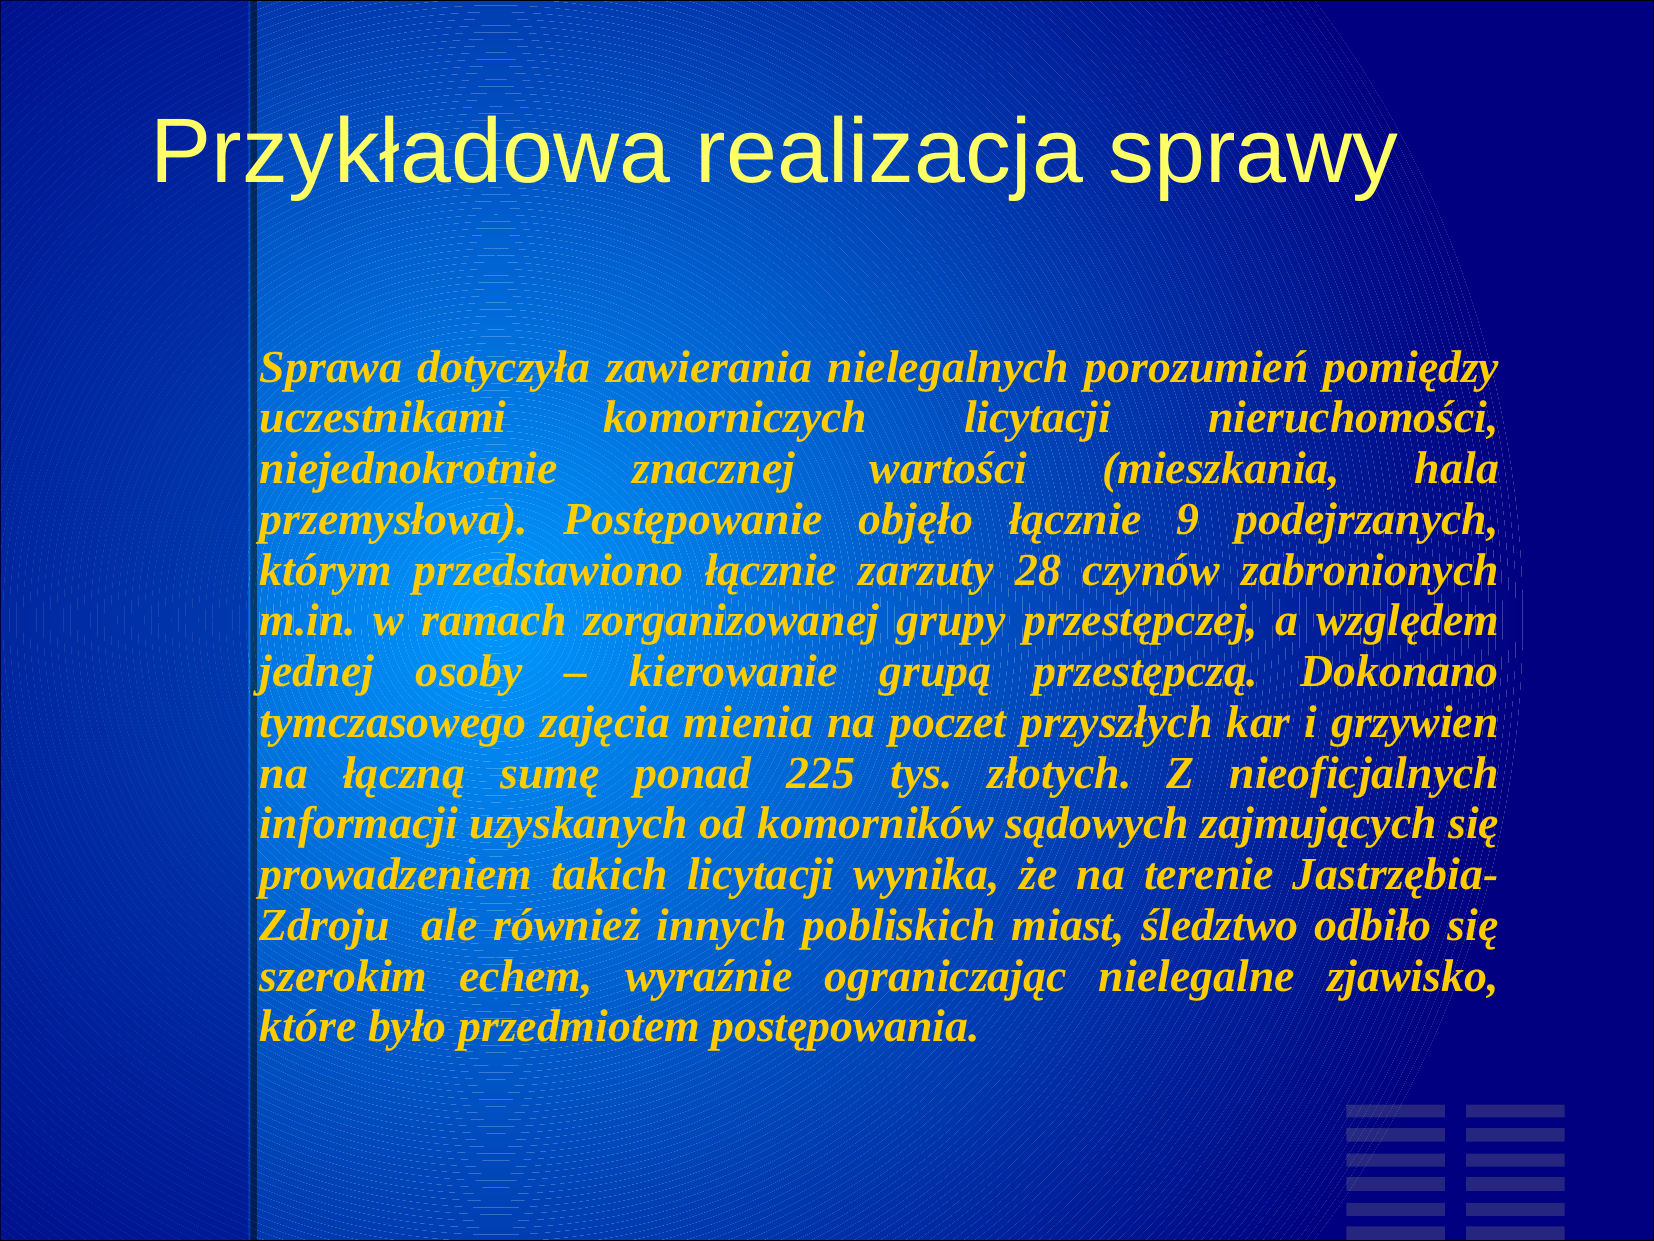

# Przykładowa realizacja sprawy
Sprawa dotyczyła zawierania nielegalnych porozumień pomiędzy uczestnikami komorniczych licytacji nieruchomości, niejednokrotnie znacznej wartości (mieszkania, hala przemysłowa). Postępowanie objęło łącznie 9 podejrzanych, którym przedstawiono łącznie zarzuty 28 czynów zabronionych m.in. w ramach zorganizowanej grupy przestępczej, a względem jednej osoby – kierowanie grupą przestępczą. Dokonano tymczasowego zajęcia mienia na poczet przyszłych kar i grzywien na łączną sumę ponad 225 tys. złotych. Z nieoficjalnych informacji uzyskanych od komorników sądowych zajmujących się prowadzeniem takich licytacji wynika, że na terenie Jastrzębia-Zdroju ale również innych pobliskich miast, śledztwo odbiło się szerokim echem, wyraźnie ograniczając nielegalne zjawisko, które było przedmiotem postępowania.